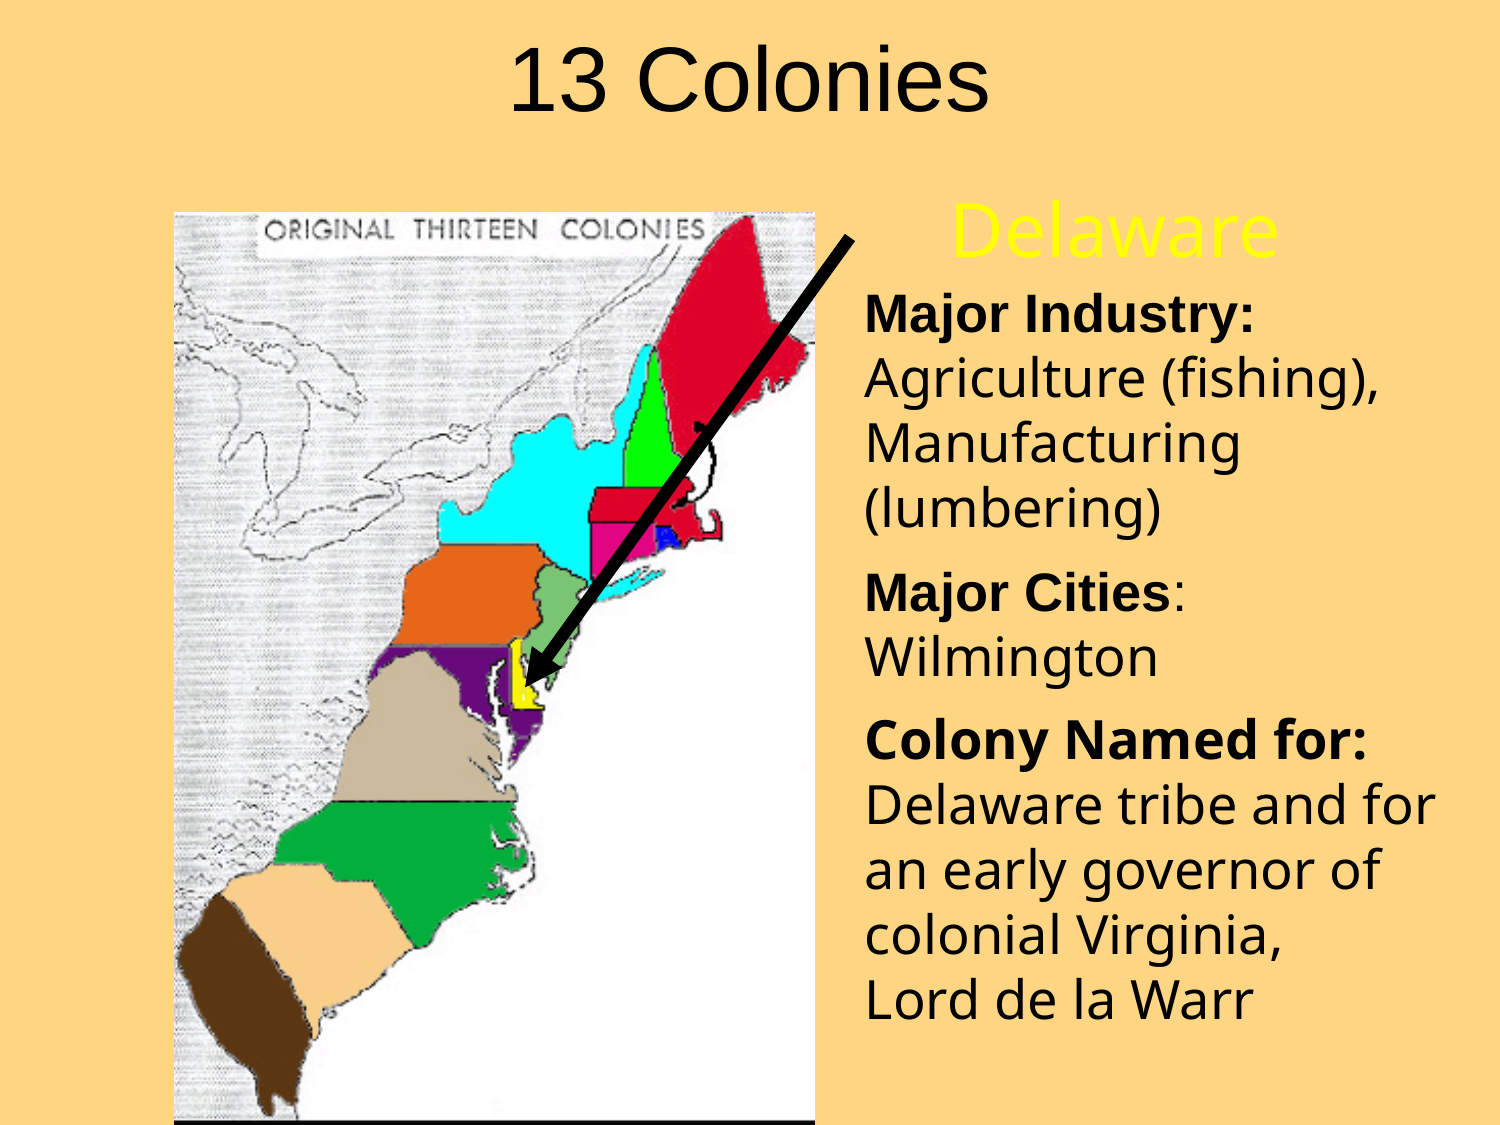

# 13 Colonies
Major Industry: Agriculture (fishing), Manufacturing (lumbering)
Major Cities: Wilmington
Colony Named for: Delaware tribe and for an early governor of colonial Virginia, Lord de la Warr
Delaware